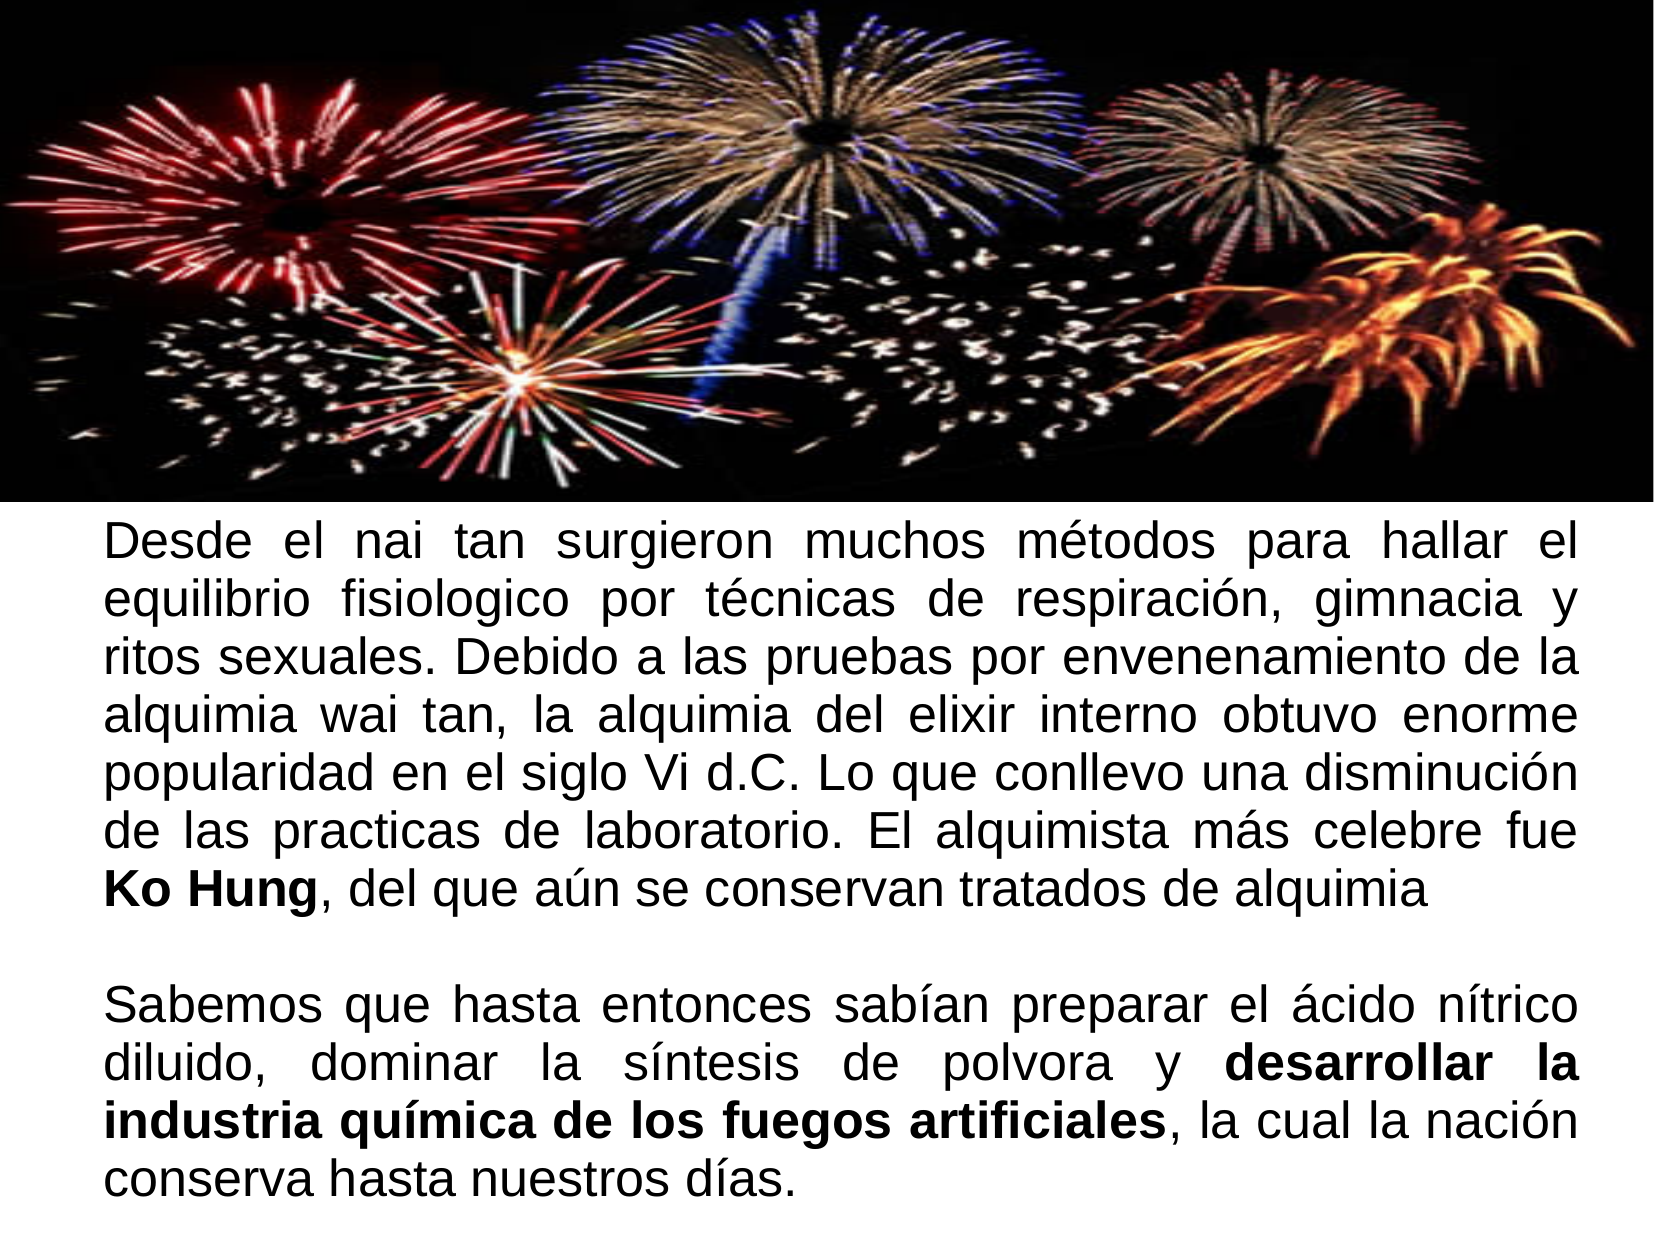

Desde el nai tan surgieron muchos métodos para hallar el equilibrio fisiologico por técnicas de respiración, gimnacia y ritos sexuales. Debido a las pruebas por envenenamiento de la alquimia wai tan, la alquimia del elixir interno obtuvo enorme popularidad en el siglo Vi d.C. Lo que conllevo una disminución de las practicas de laboratorio. El alquimista más celebre fue Ko Hung, del que aún se conservan tratados de alquimia
Sabemos que hasta entonces sabían preparar el ácido nítrico diluido, dominar la síntesis de polvora y desarrollar la industria química de los fuegos artificiales, la cual la nación conserva hasta nuestros días.